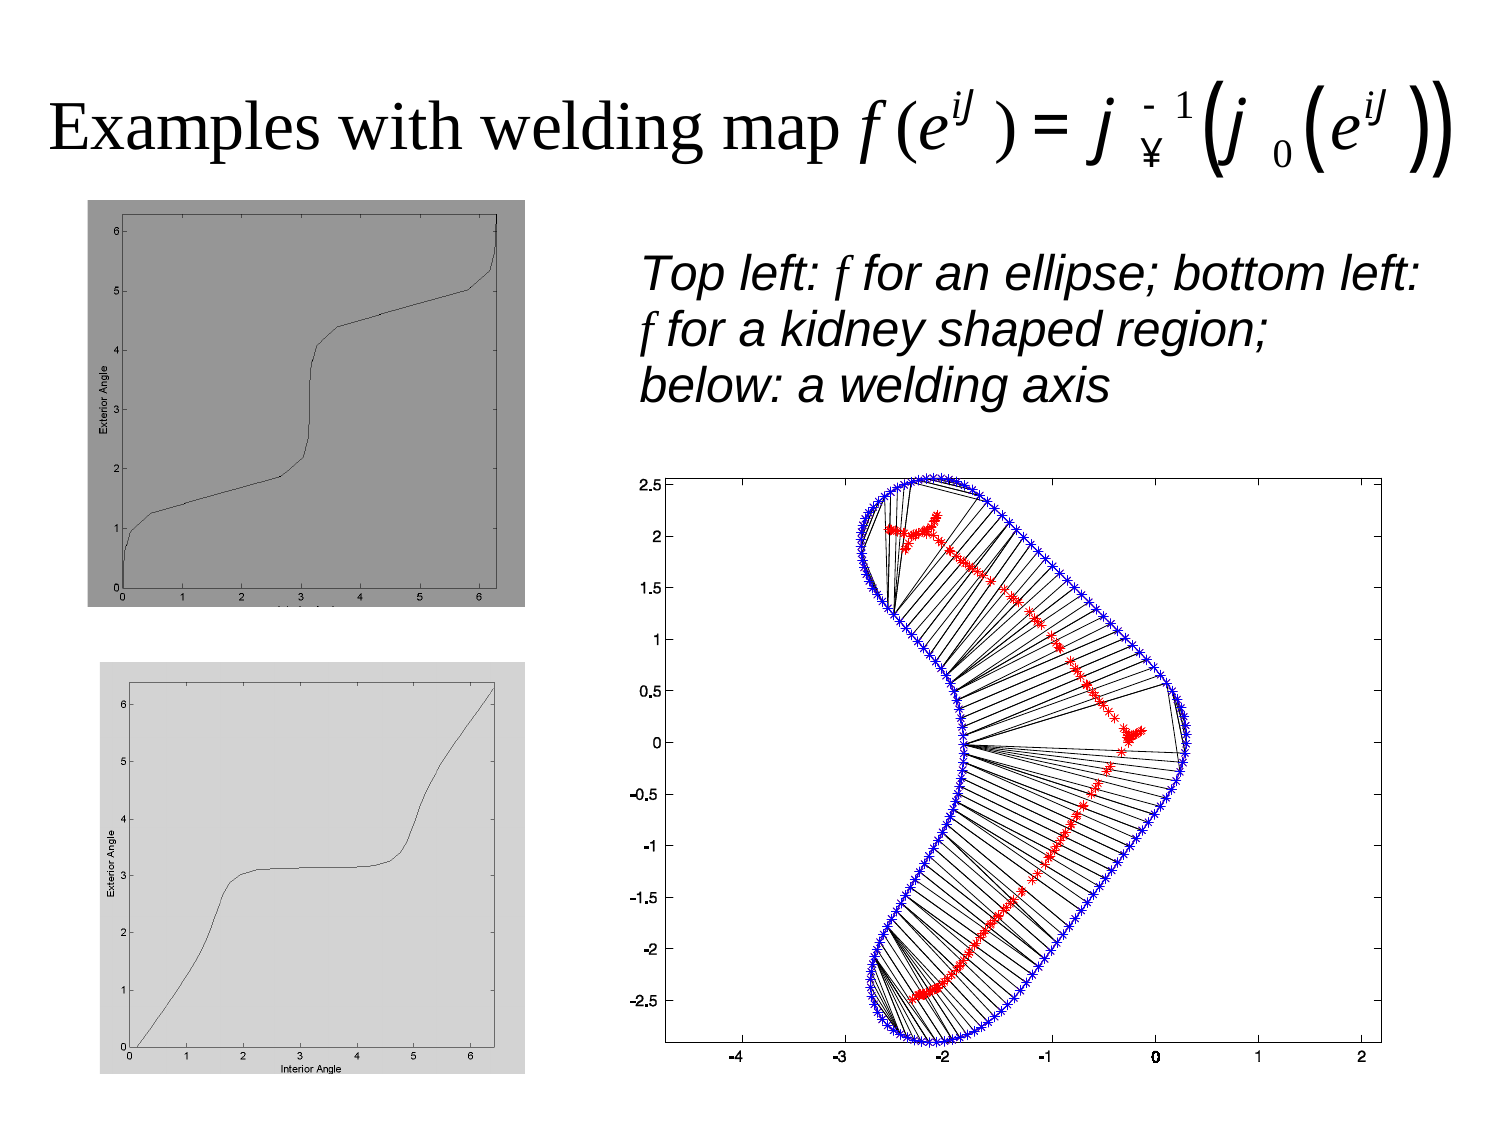

Top left: f for an ellipse; bottom left: f for a kidney shaped region; below: a welding axis